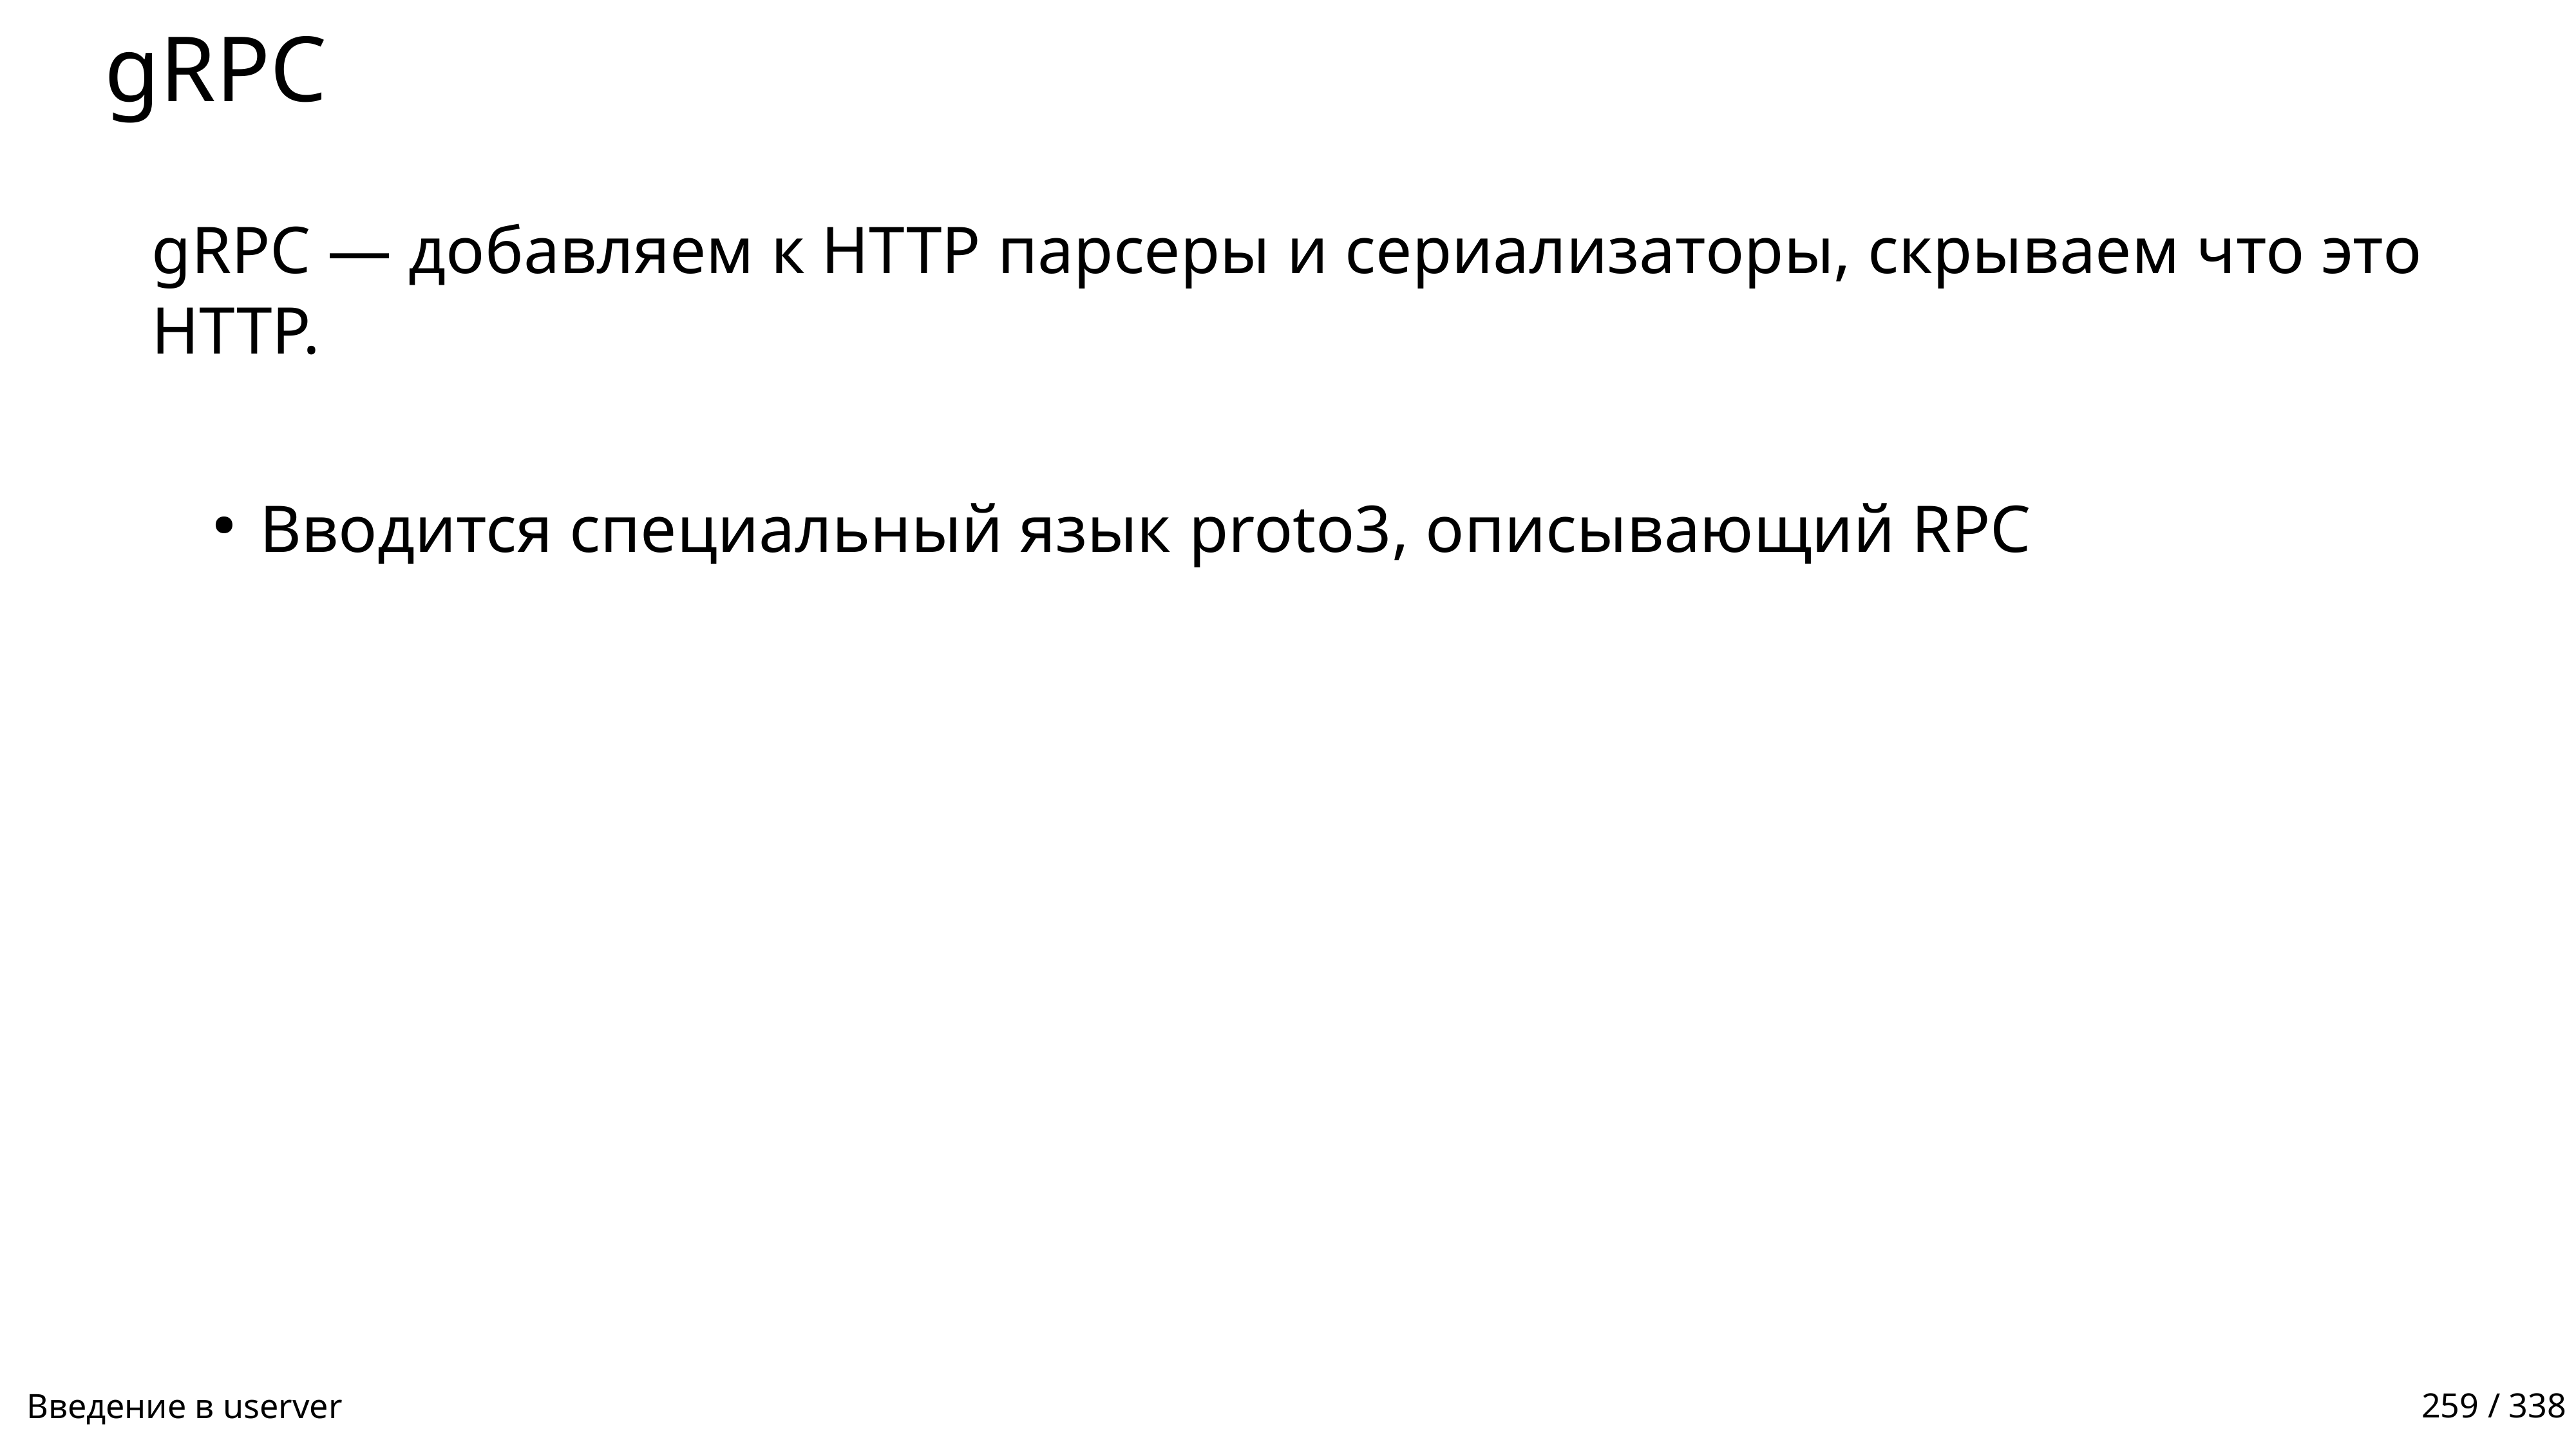

gRPC
# gRPC — добавляем к HTTP парсеры и сериализаторы, скрываем что это HTTP.
 Вводится специальный язык proto3, описывающий RPC
Введение в userver